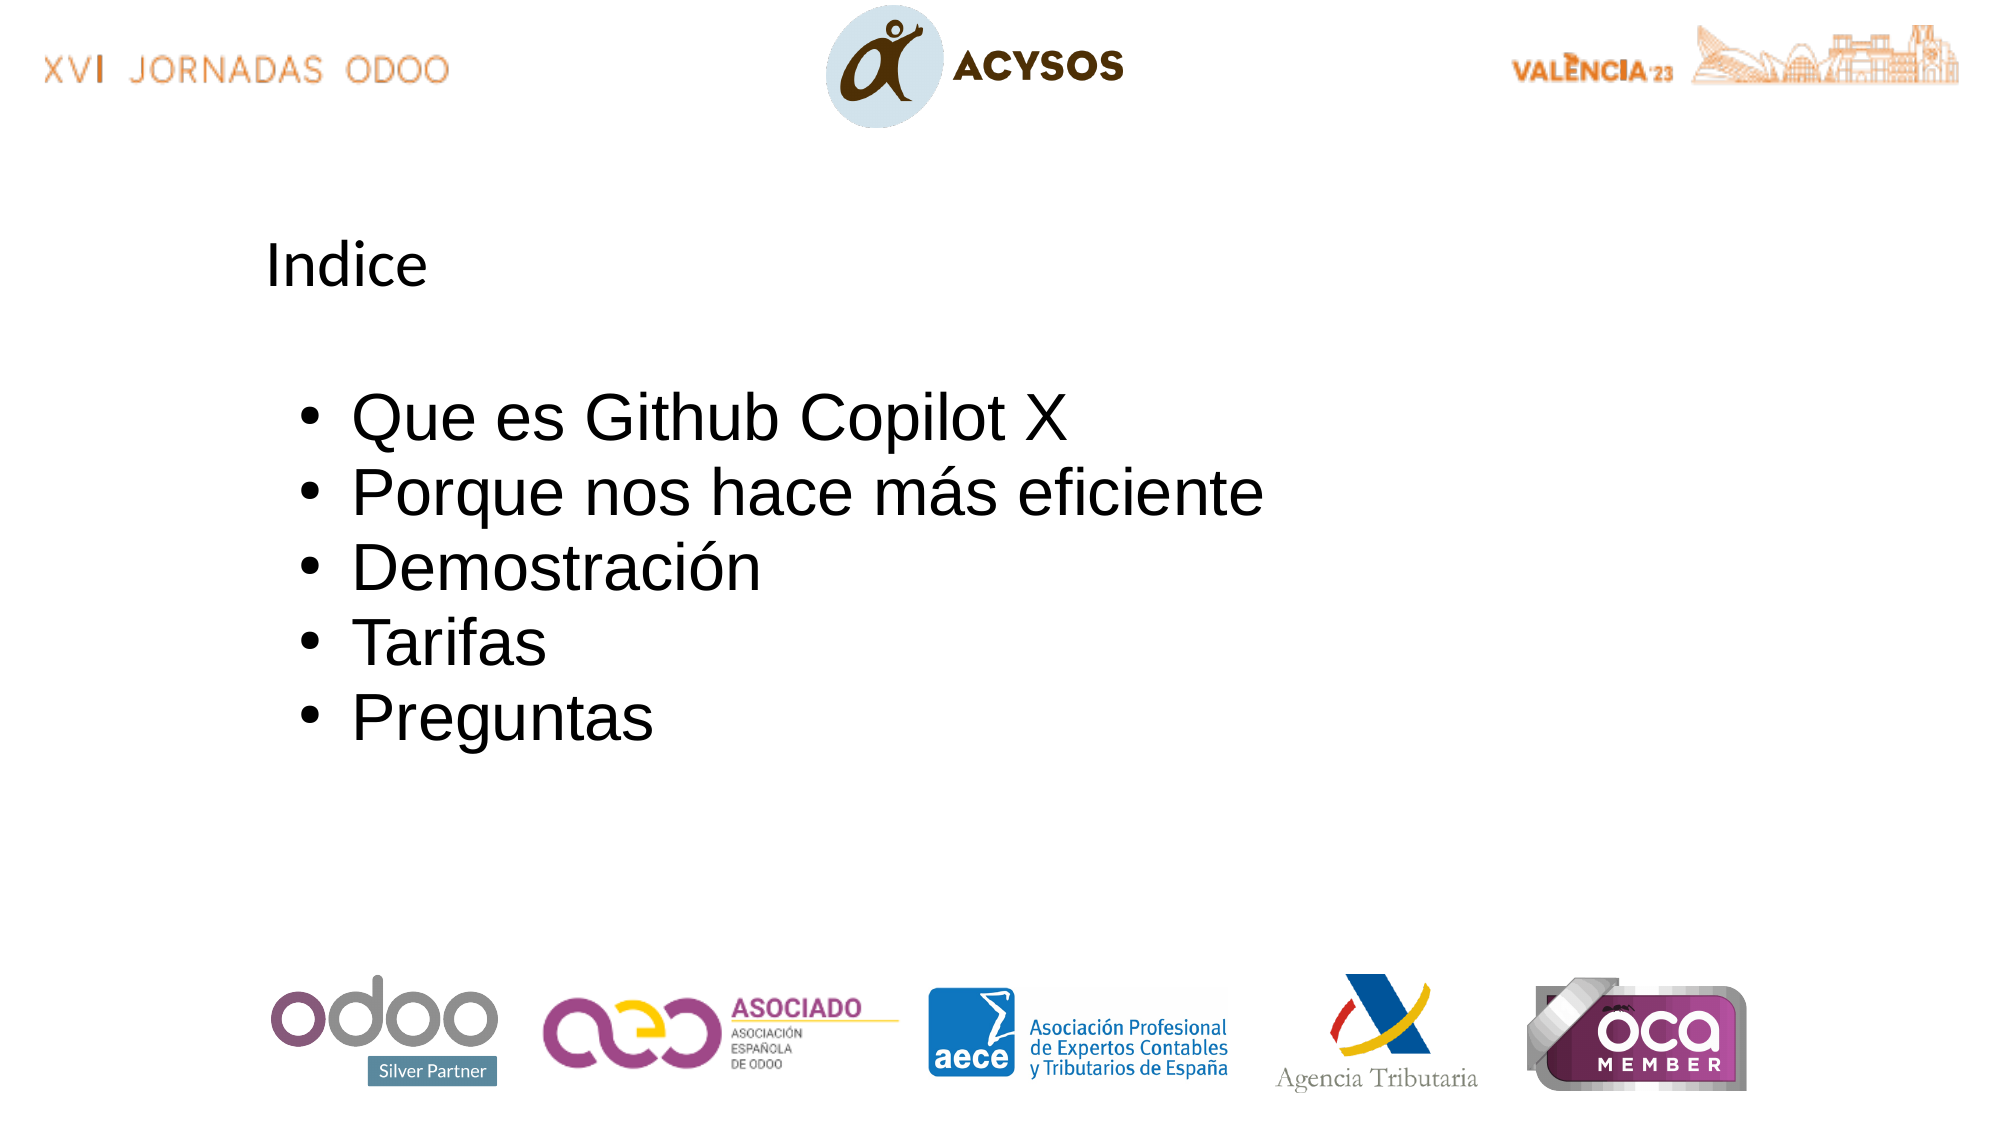

# Indice
Que es Github Copilot X
Porque nos hace más eficiente
Demostración
Tarifas
Preguntas